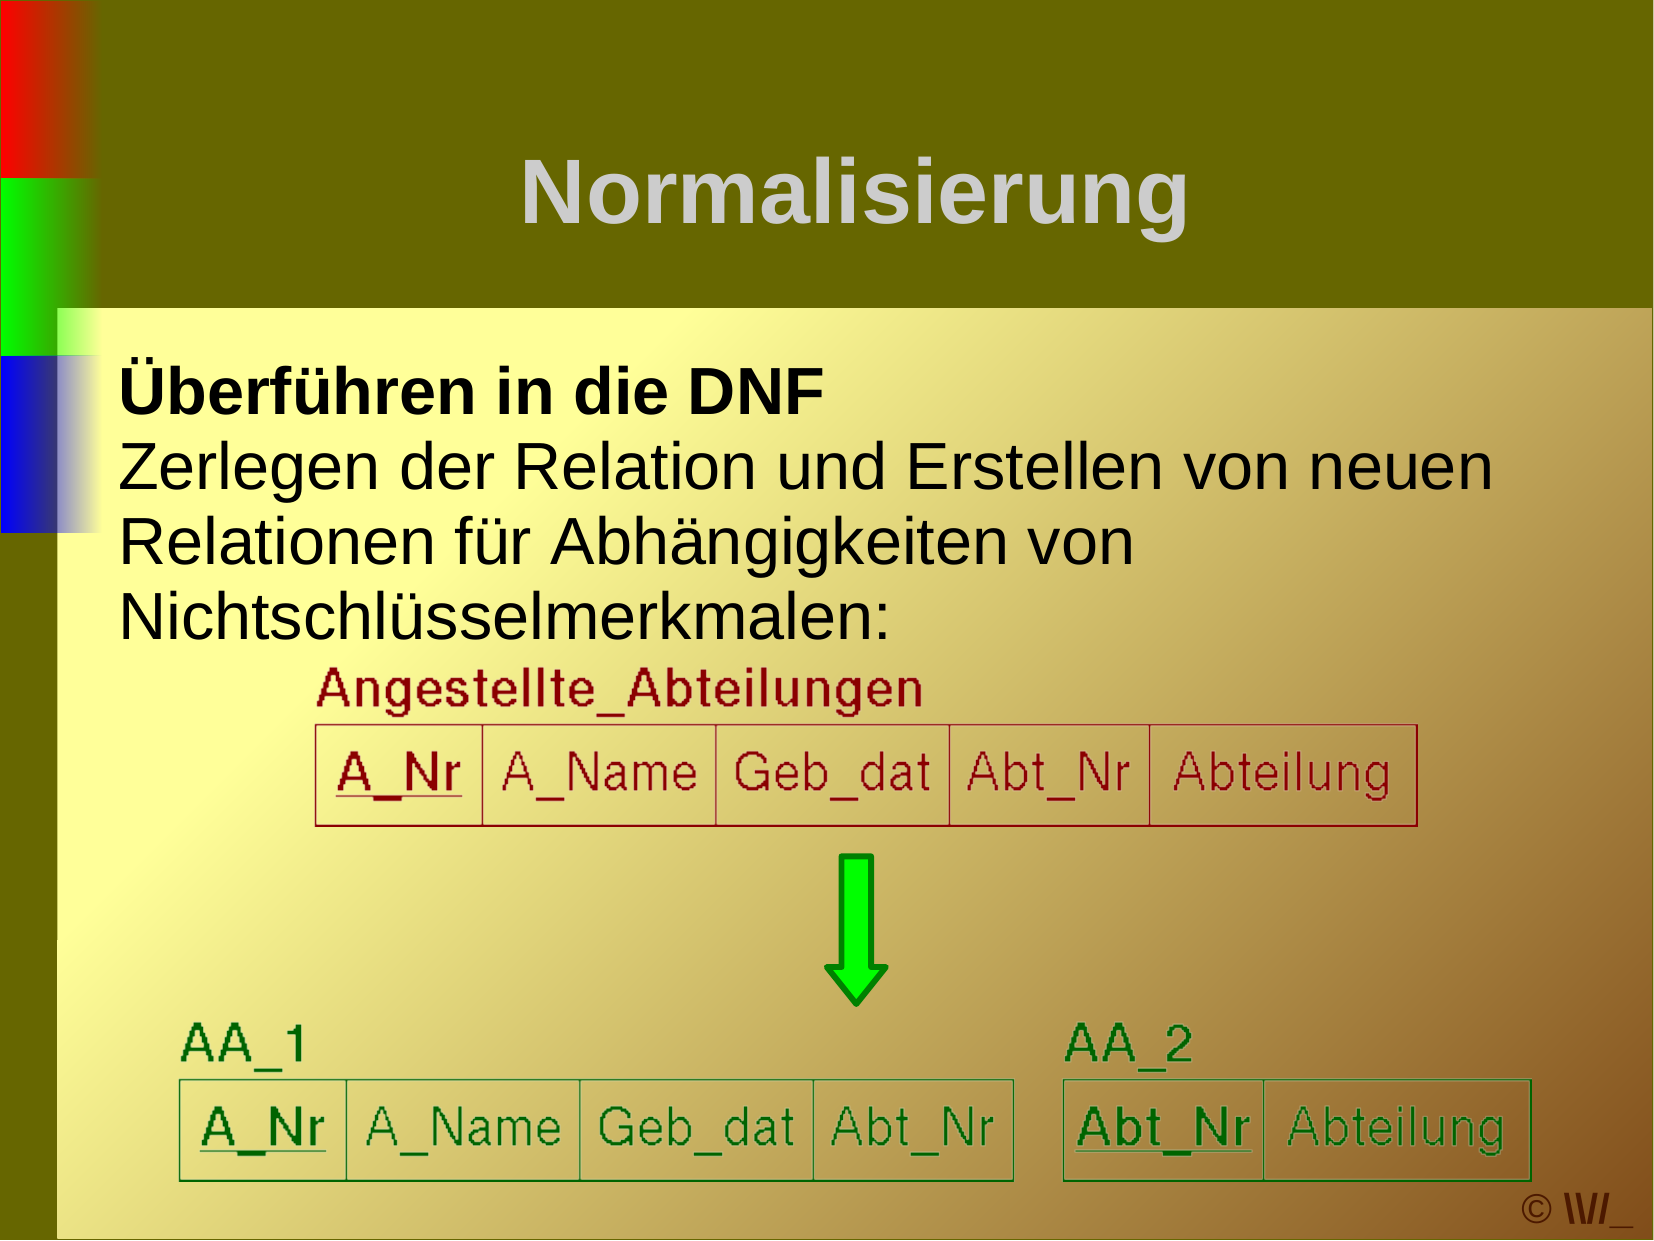

# Normalisierung
Überführen in die DNF
Zerlegen der Relation und Erstellen von neuen Relationen für Abhängigkeiten von Nichtschlüsselmerkmalen: